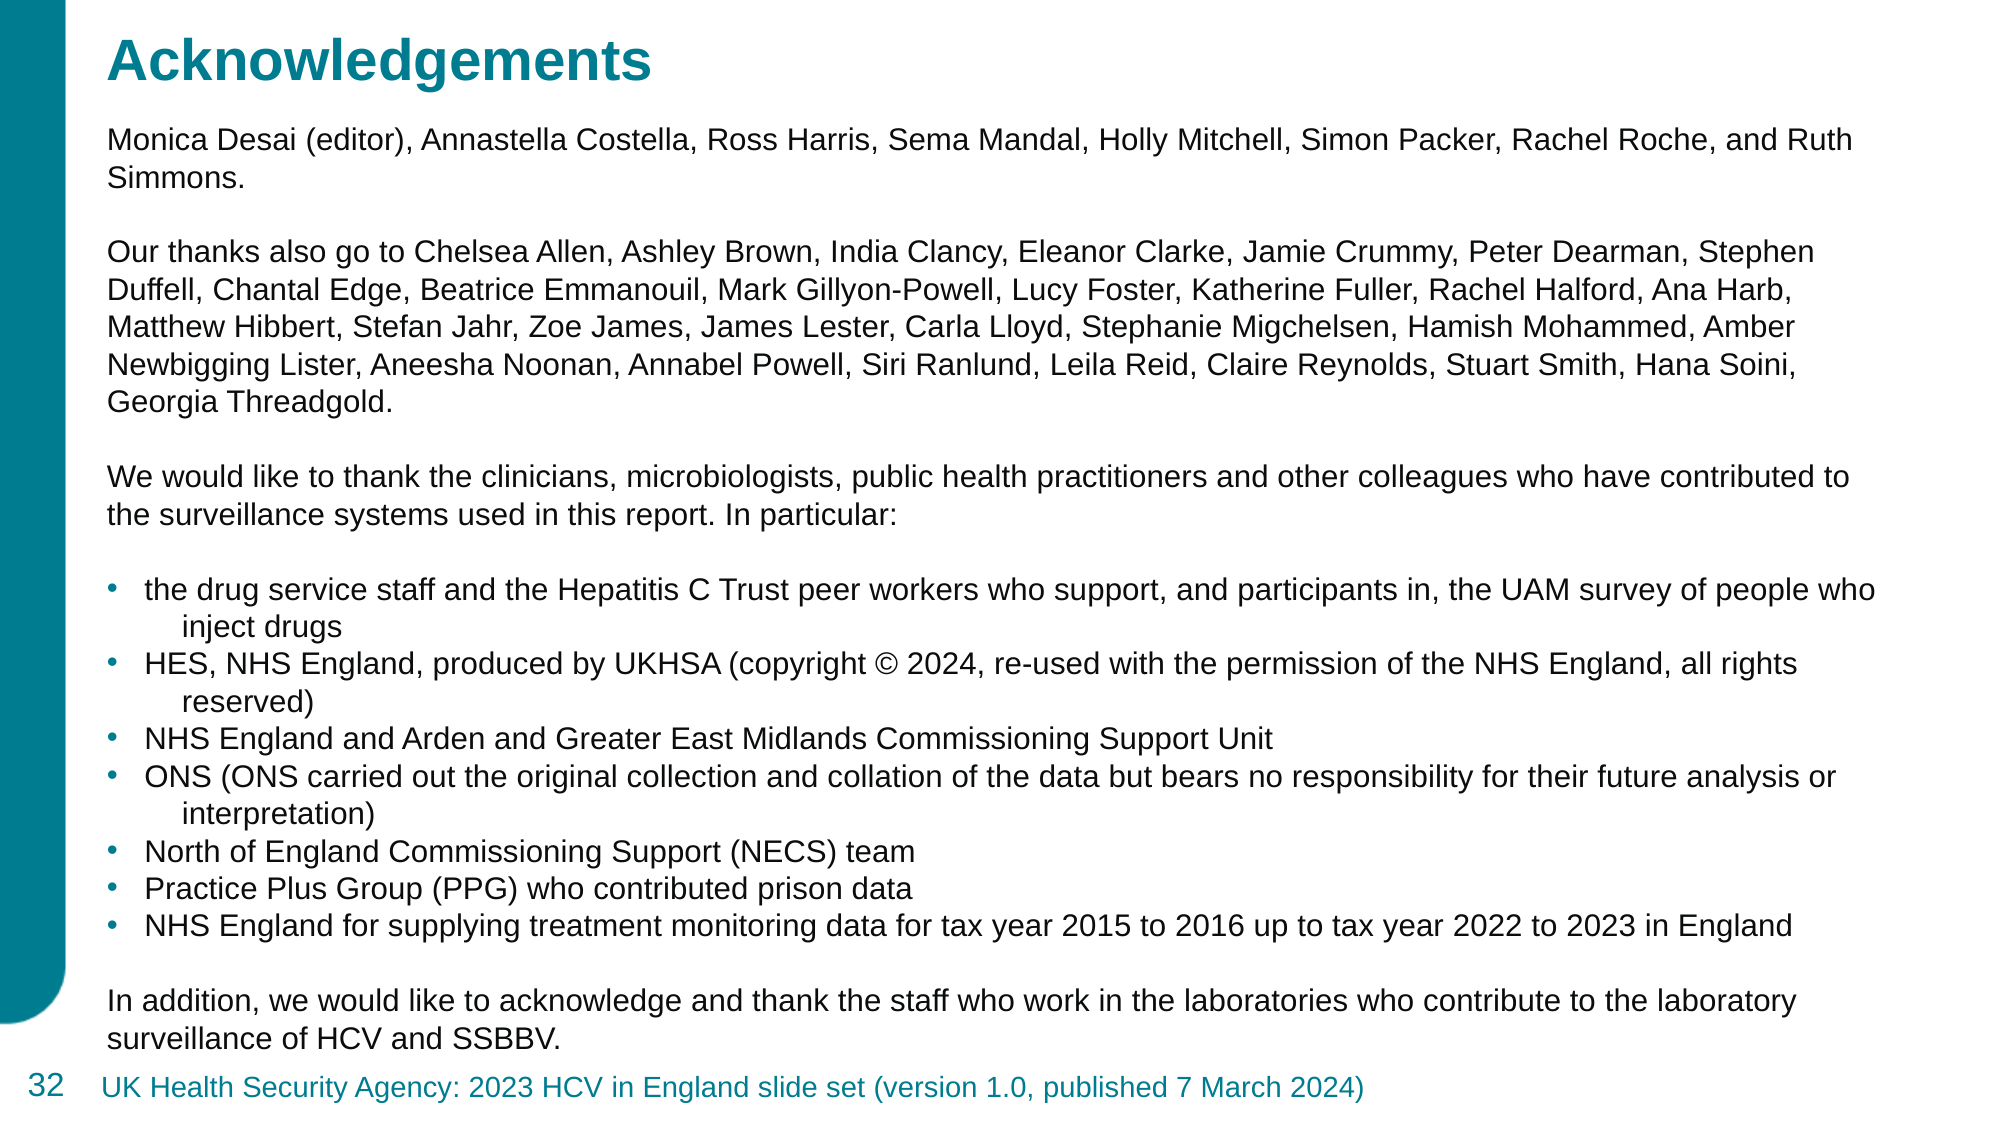

Acknowledgements
# Monica Desai (editor), Annastella Costella, Ross Harris, Sema Mandal, Holly Mitchell, Simon Packer, Rachel Roche, and Ruth Simmons.
Our thanks also go to Chelsea Allen, Ashley Brown, India Clancy, Eleanor Clarke, Jamie Crummy, Peter Dearman, Stephen Duffell, Chantal Edge, Beatrice Emmanouil, Mark Gillyon-Powell, Lucy Foster, Katherine Fuller, Rachel Halford, Ana Harb, Matthew Hibbert, Stefan Jahr, Zoe James, James Lester, Carla Lloyd, Stephanie Migchelsen, Hamish Mohammed, Amber Newbigging Lister, Aneesha Noonan, Annabel Powell, Siri Ranlund, Leila Reid, Claire Reynolds, Stuart Smith, Hana Soini, Georgia Threadgold.
We would like to thank the clinicians, microbiologists, public health practitioners and other colleagues who have contributed to the surveillance systems used in this report. In particular:
the drug service staff and the Hepatitis C Trust peer workers who support, and participants in, the UAM survey of people who inject drugs
HES, NHS England, produced by UKHSA (copyright © 2024, re-used with the permission of the NHS England, all rights reserved)
NHS England and Arden and Greater East Midlands Commissioning Support Unit
ONS (ONS carried out the original collection and collation of the data but bears no responsibility for their future analysis or interpretation)
North of England Commissioning Support (NECS) team
Practice Plus Group (PPG) who contributed prison data
NHS England for supplying treatment monitoring data for tax year 2015 to 2016 up to tax year 2022 to 2023 in England
In addition, we would like to acknowledge and thank the staff who work in the laboratories who contribute to the laboratory surveillance of HCV and SSBBV.
32
UK Health Security Agency: 2023 HCV in England slide set (version 1.0, published 7 March 2024)